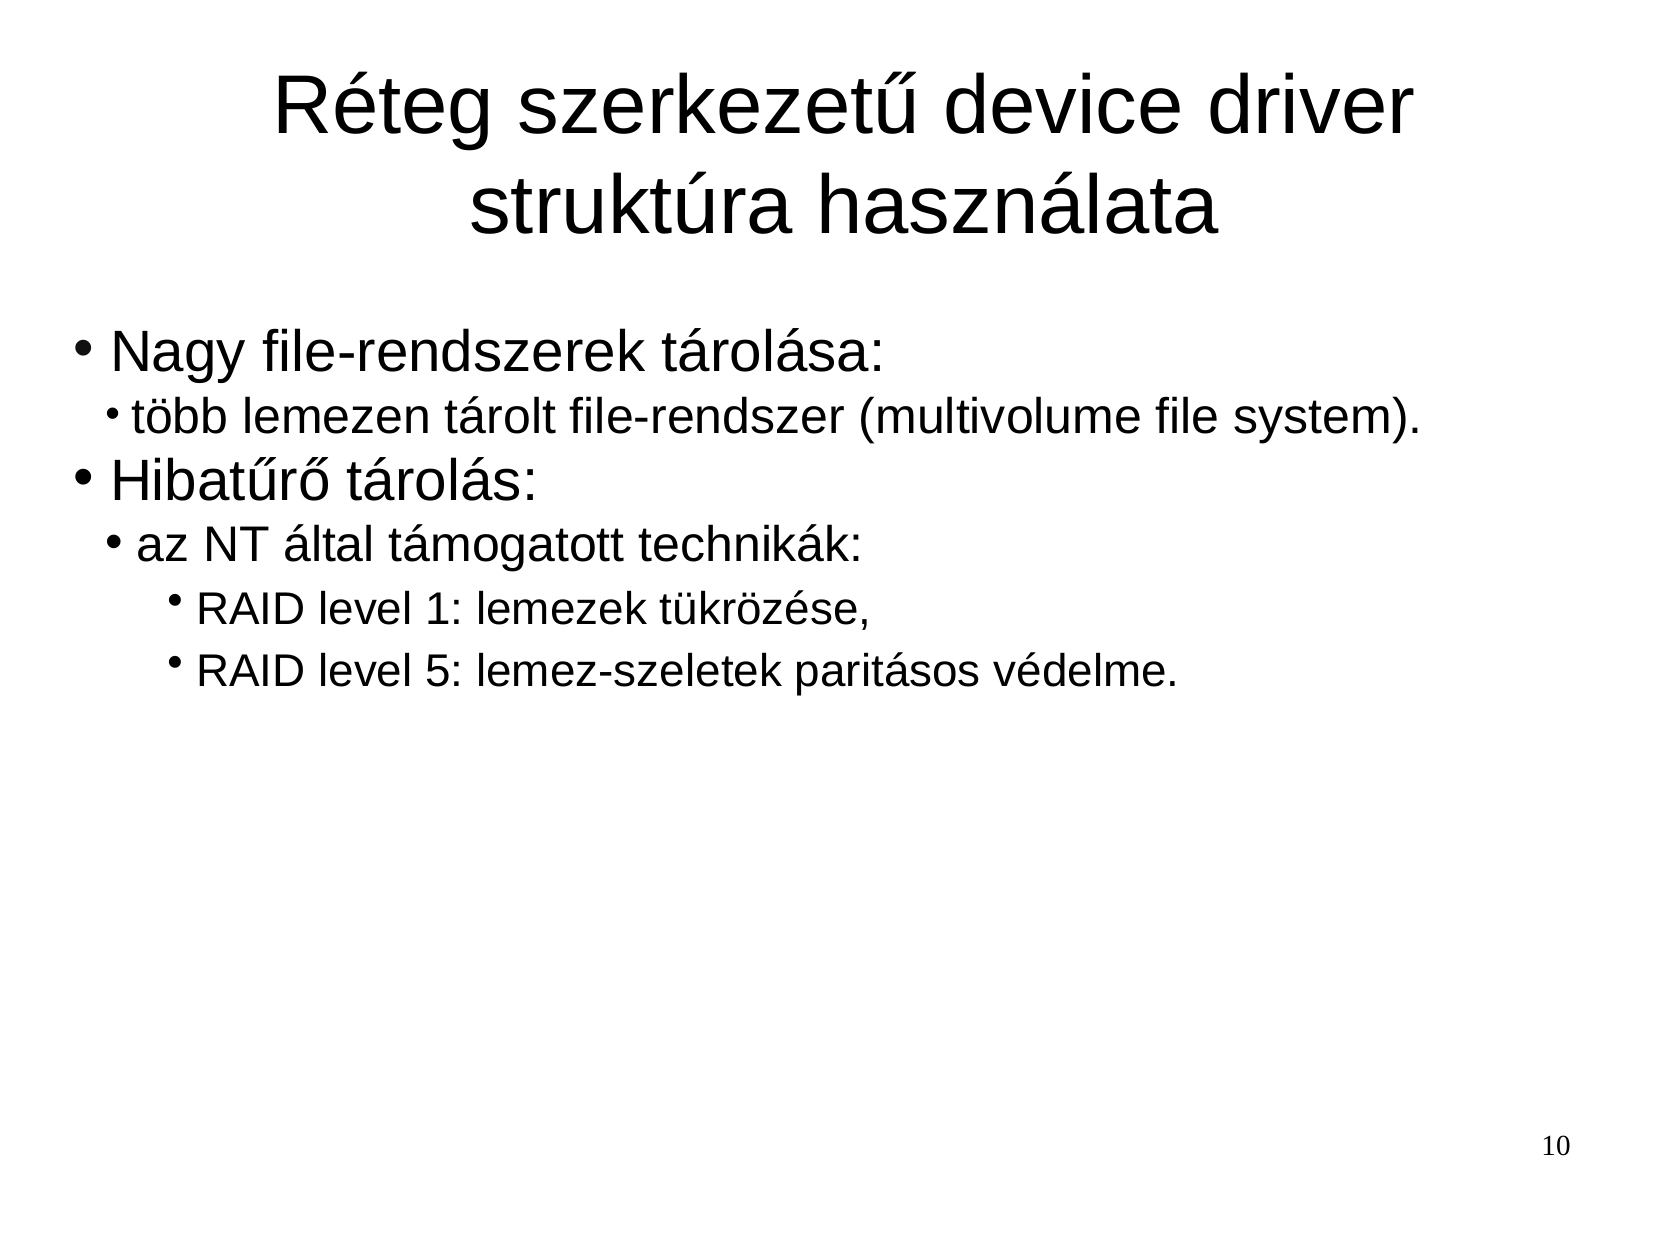

# Réteg szerkezetű device driver struktúra használata
 Nagy file-rendszerek tárolása:
 több lemezen tárolt file-rendszer (multivolume file system).
 Hibatűrő tárolás:
 az NT által támogatott technikák:
 RAID level 1: lemezek tükrözése,
 RAID level 5: lemez-szeletek paritásos védelme.
10